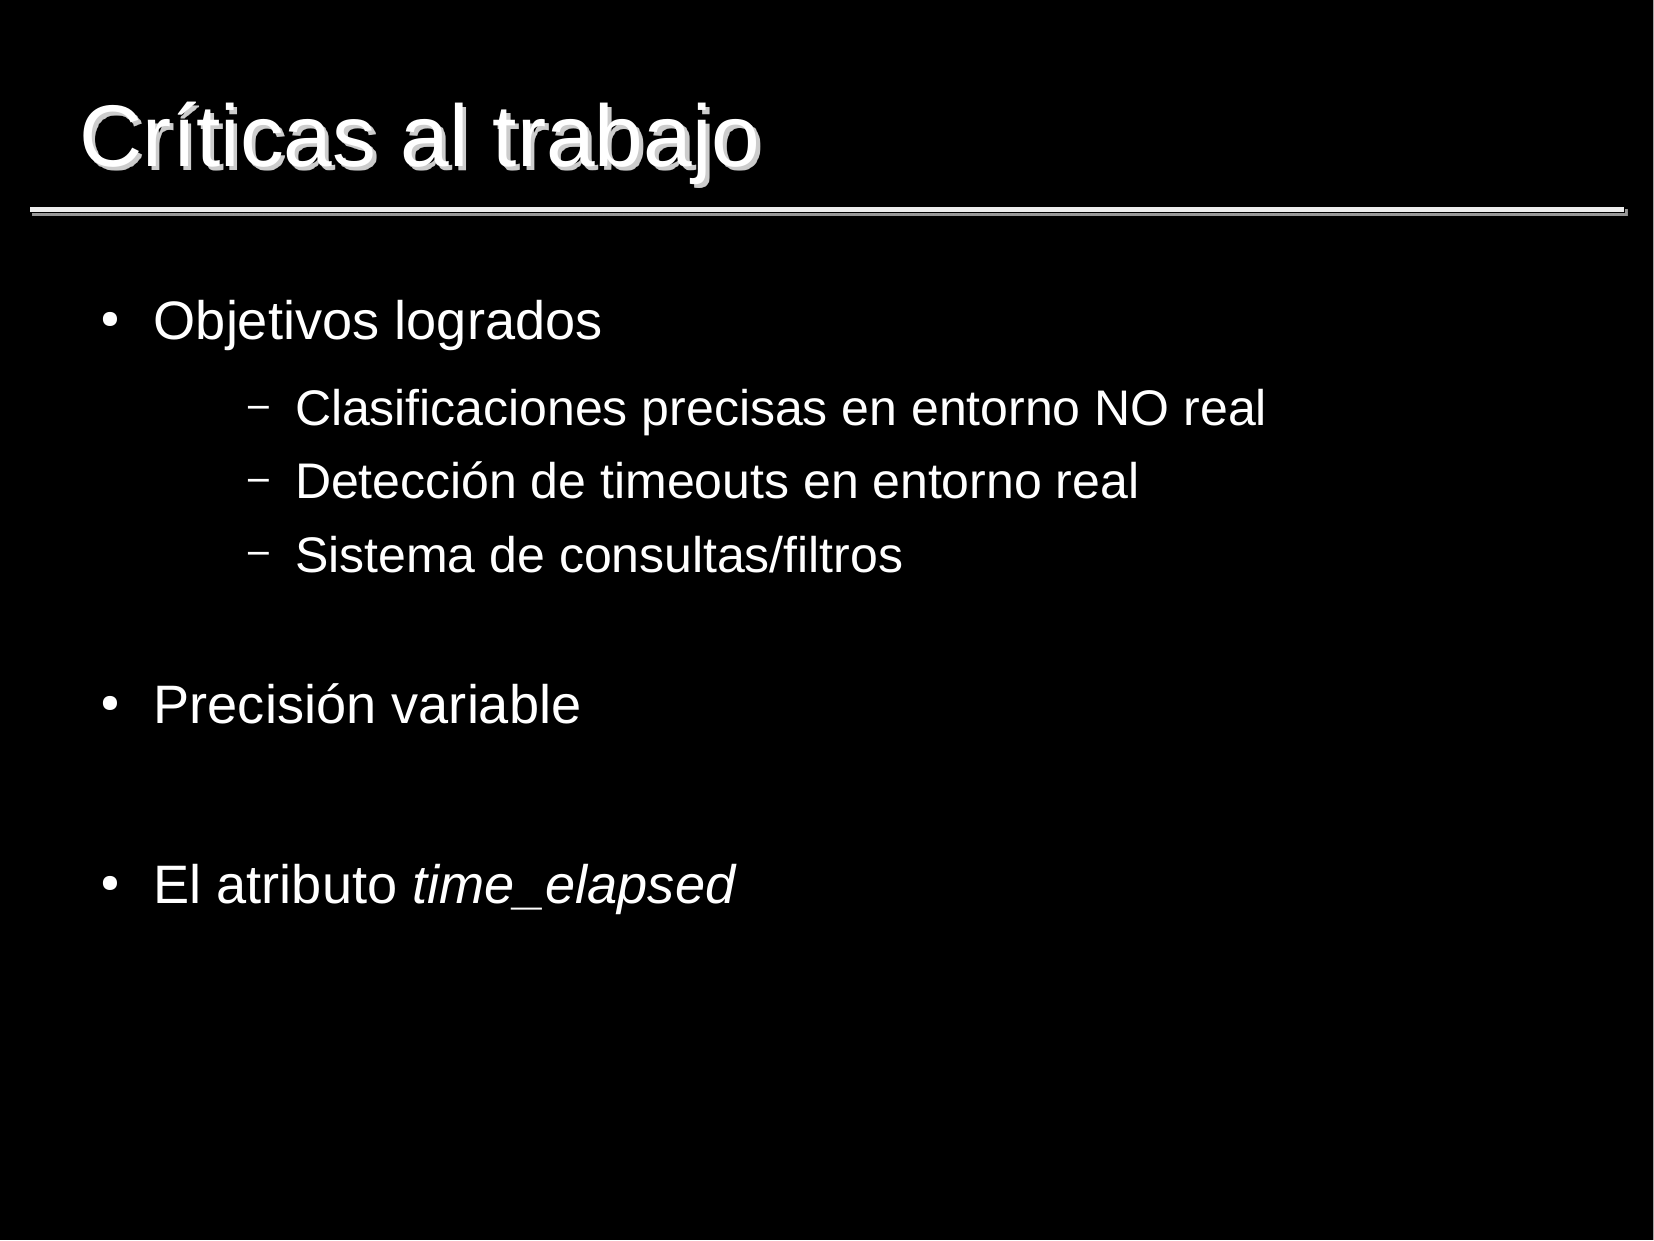

# Críticas al trabajo
Objetivos logrados
Clasificaciones precisas en entorno NO real
Detección de timeouts en entorno real
Sistema de consultas/filtros
Precisión variable
El atributo time_elapsed